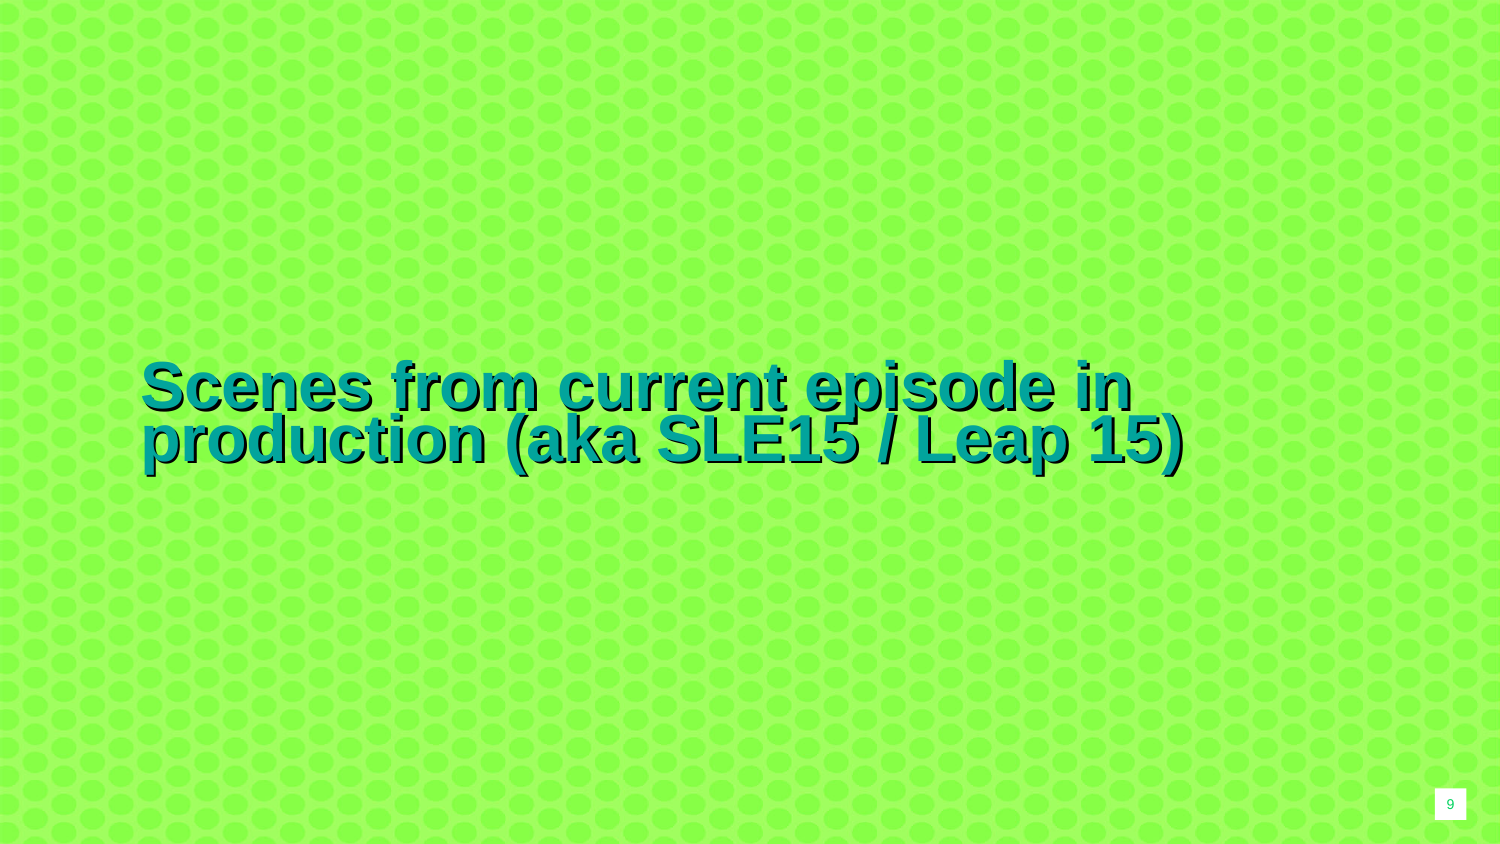

# Scenes from current episode in production (aka SLE15 / Leap 15)